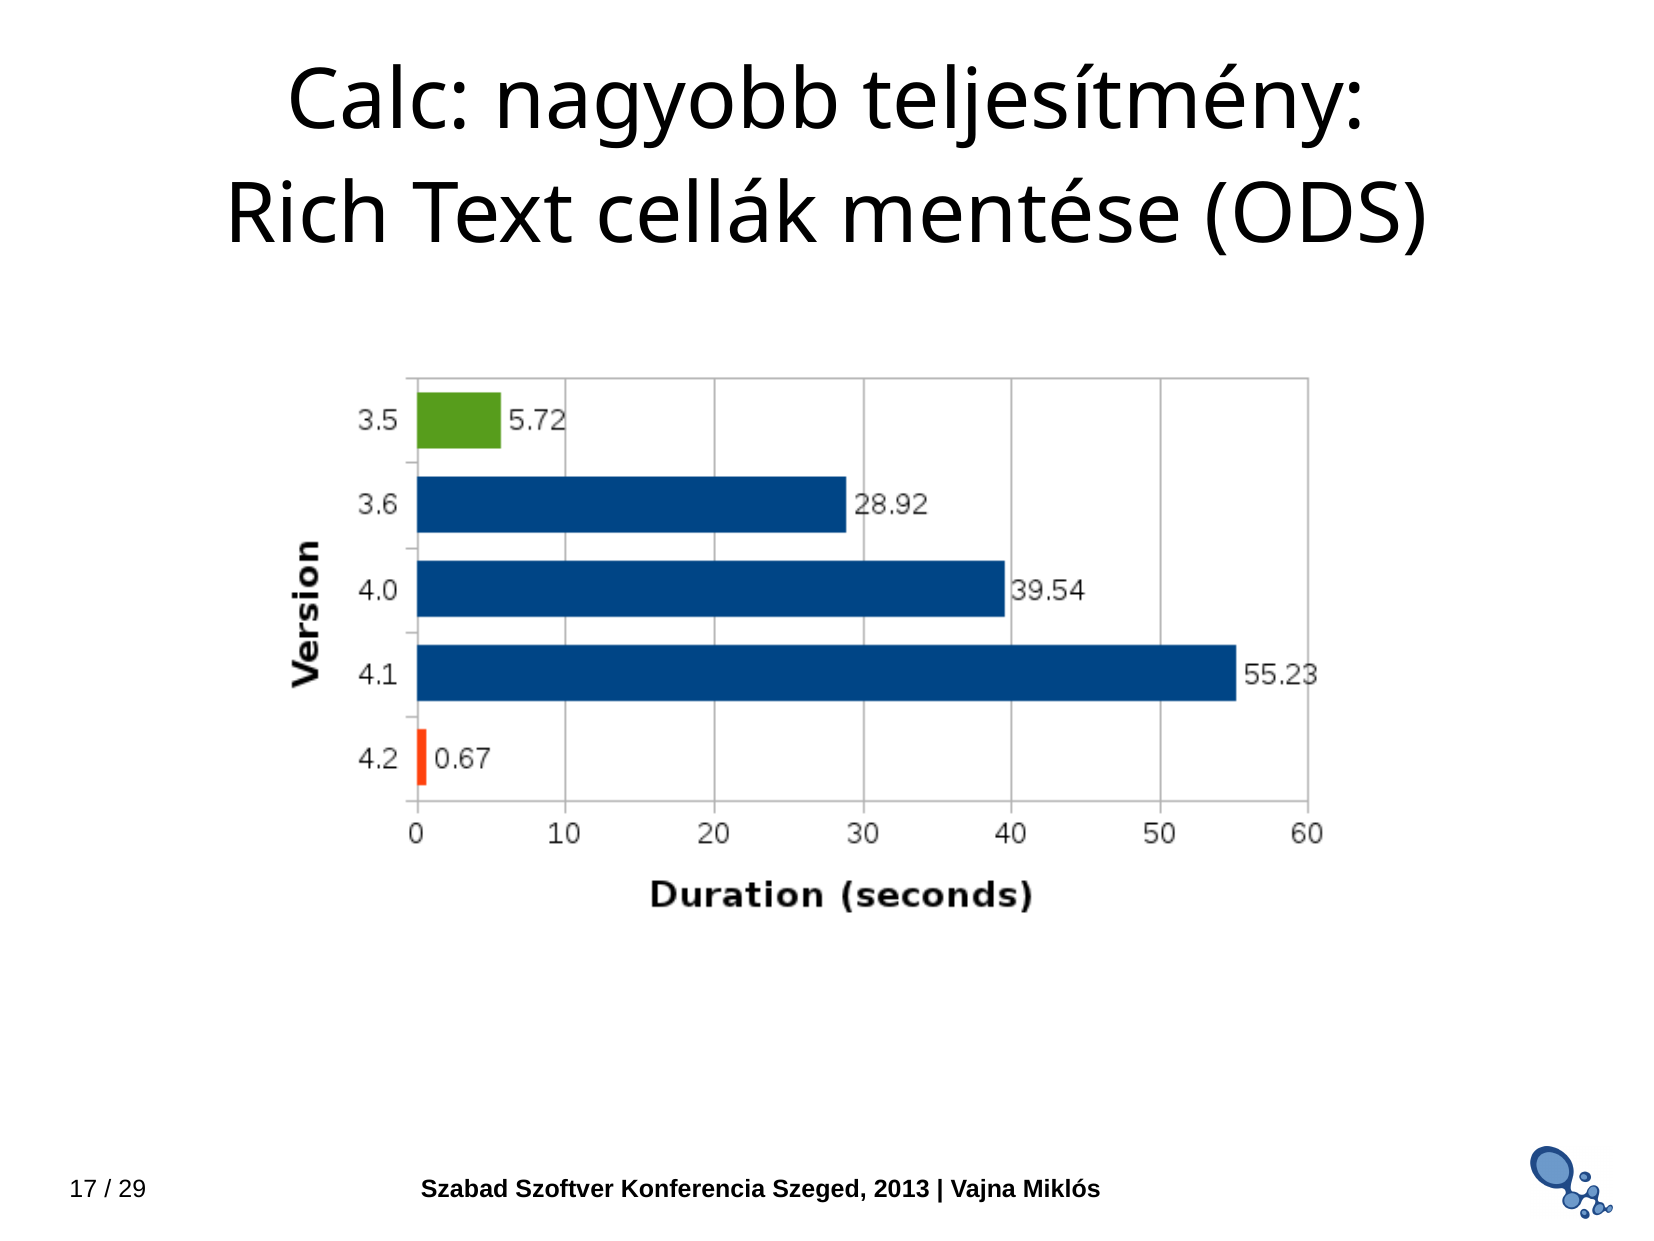

# Calc: nagyobb teljesítmény: Rich Text cellák mentése (ODS)